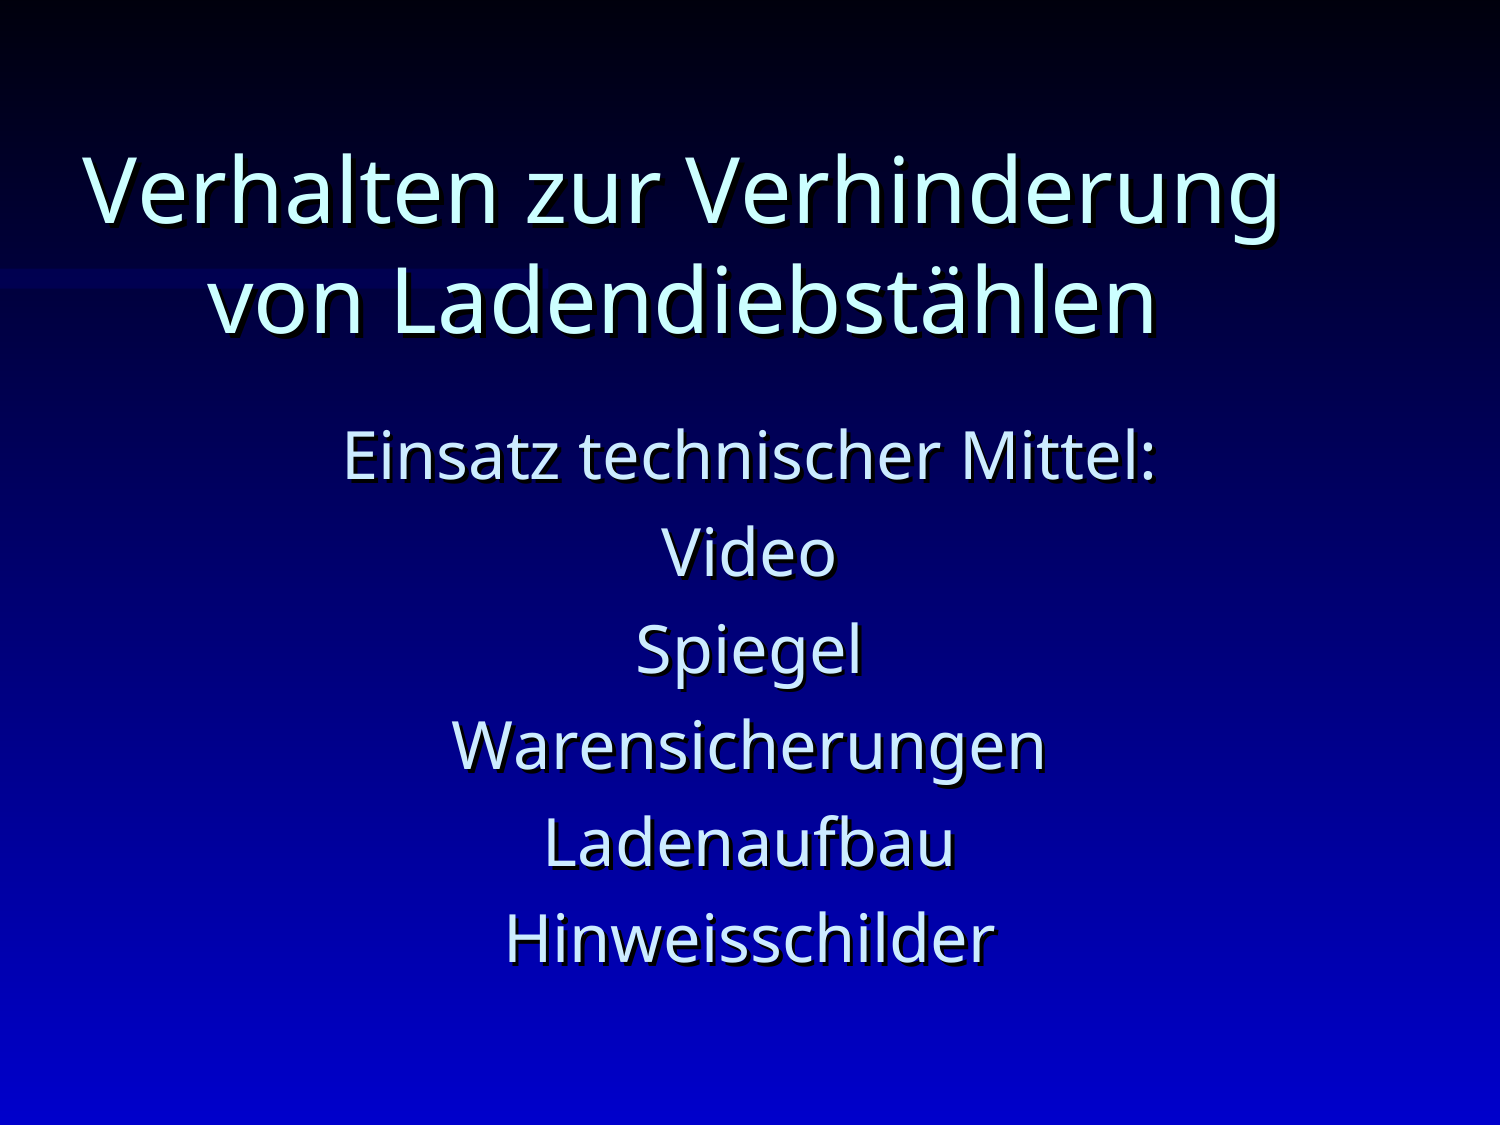

# Verhalten zur Verhinderung von Ladendiebstählen
Einsatz technischer Mittel:
Video
Spiegel
Warensicherungen
Ladenaufbau
Hinweisschilder